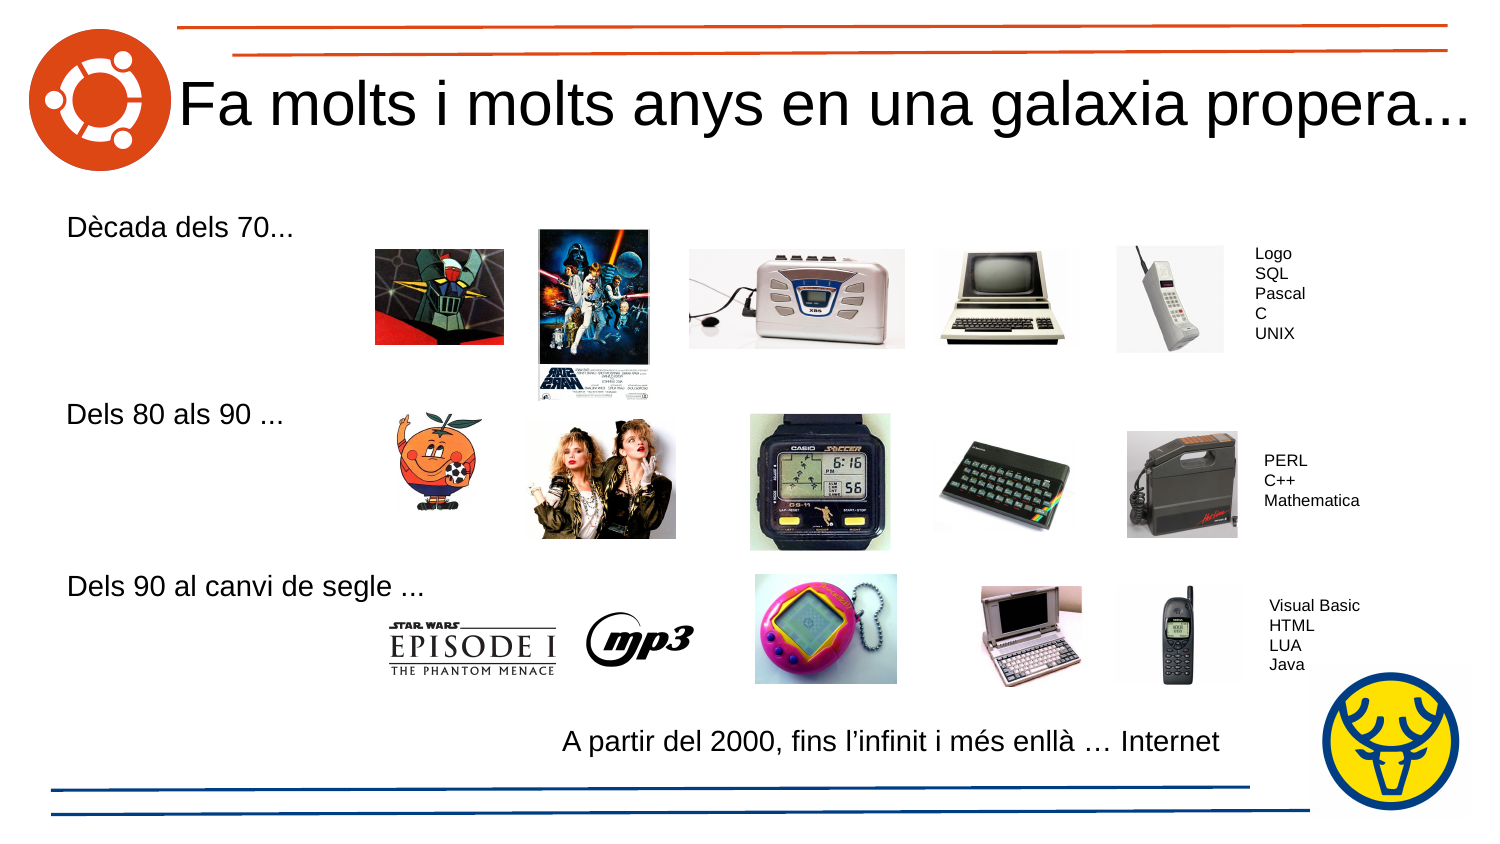

# Fa molts i molts anys en una galaxia propera...
Dècada dels 70...
Logo
SQL
Pascal
C
UNIX
Dels 80 als 90 ...
PERL
C++
Mathematica
Dels 90 al canvi de segle ...
Visual Basic
HTML
LUA
Java
A partir del 2000, fins l’infinit i més enllà … Internet